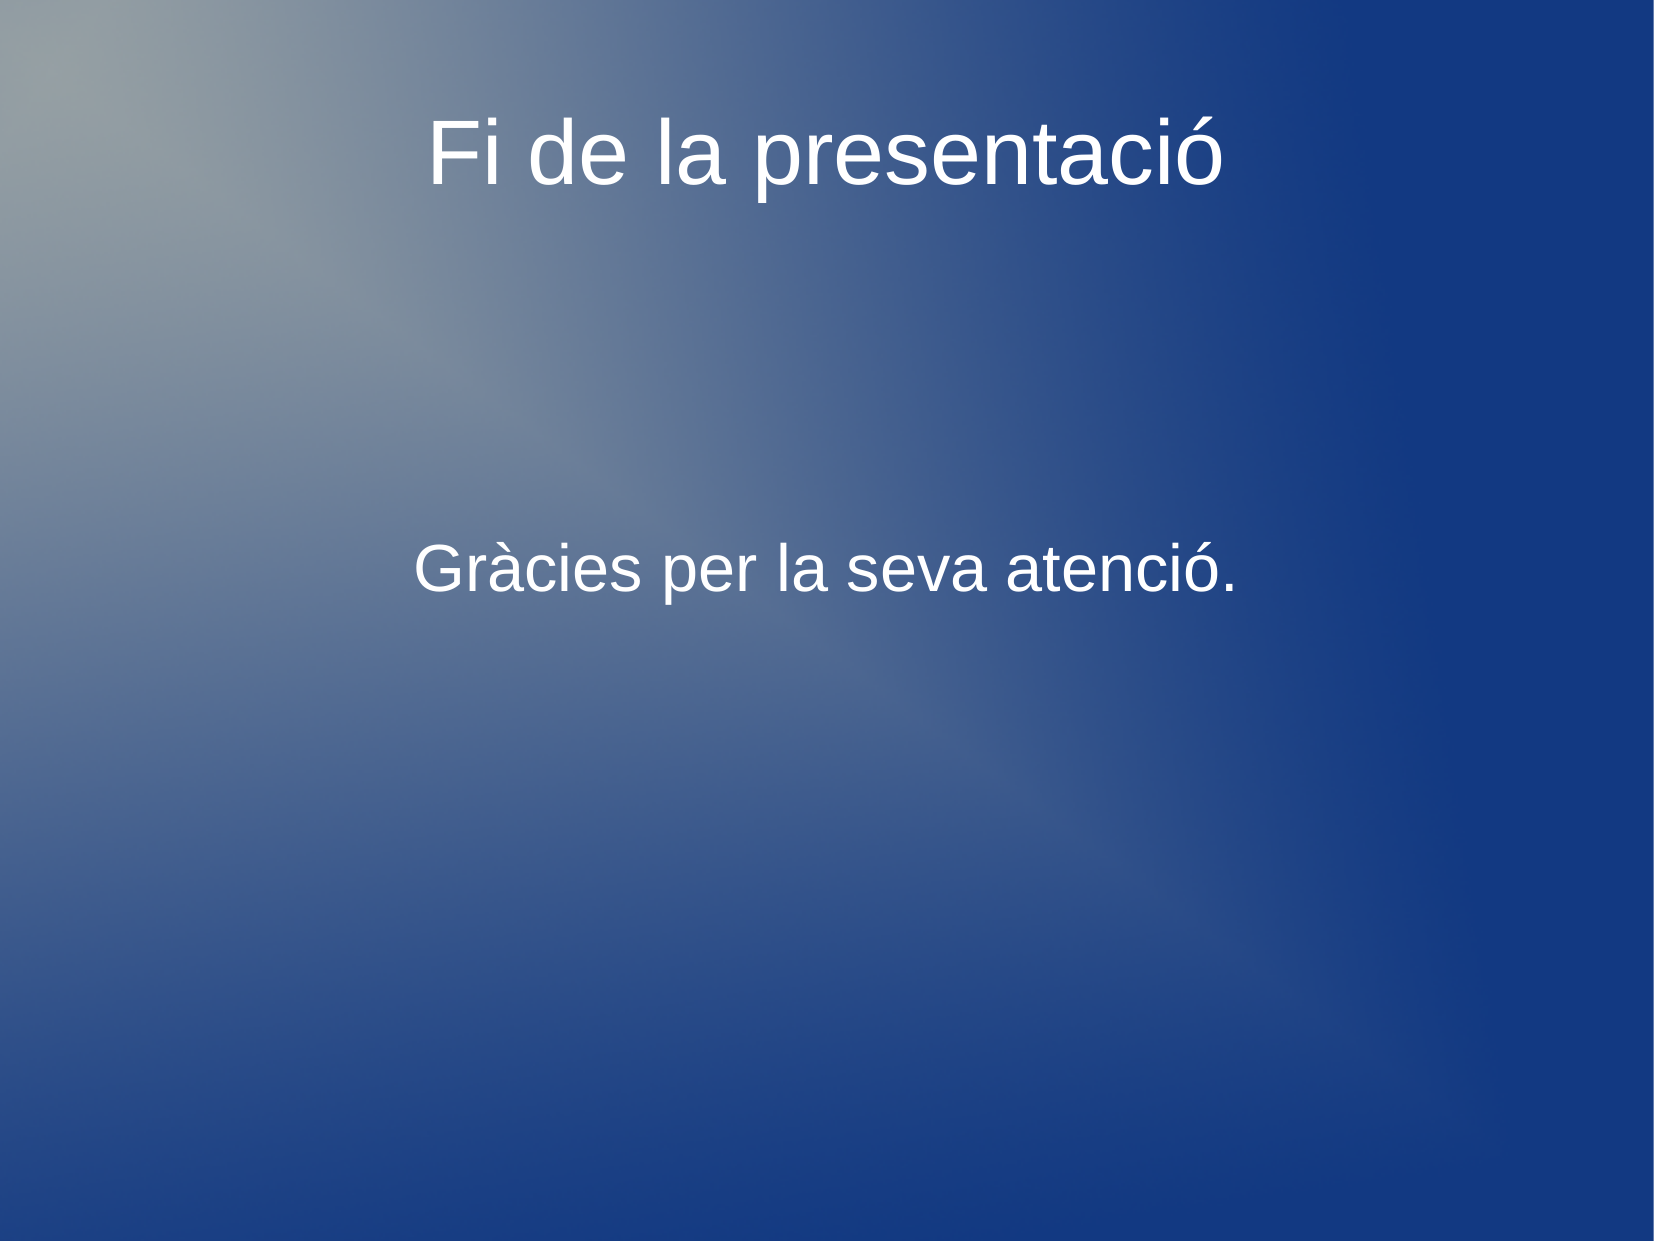

# Fi de la presentació
Gràcies per la seva atenció.